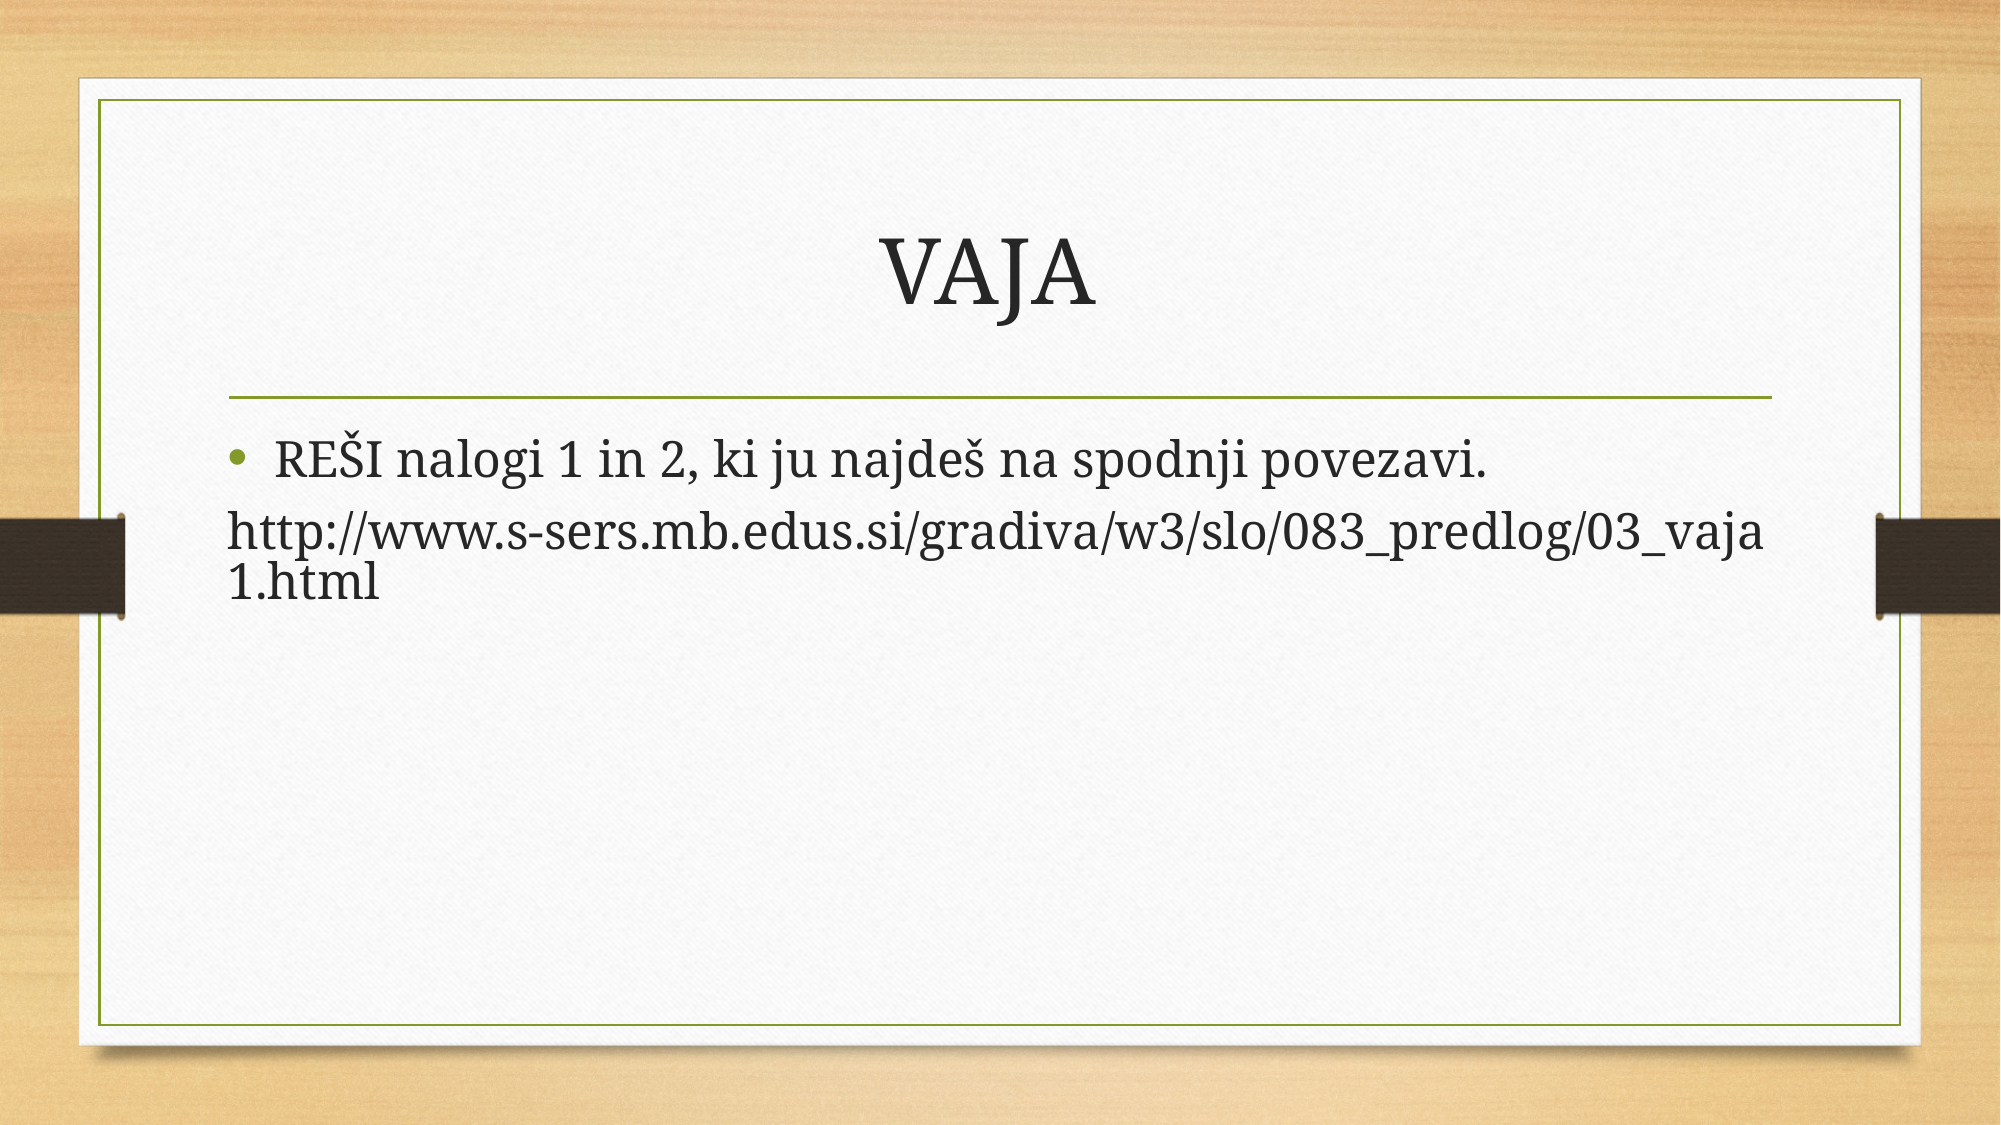

# VAJA
REŠI nalogi 1 in 2, ki ju najdeš na spodnji povezavi.
http://www.s-sers.mb.edus.si/gradiva/w3/slo/083_predlog/03_vaja1.html